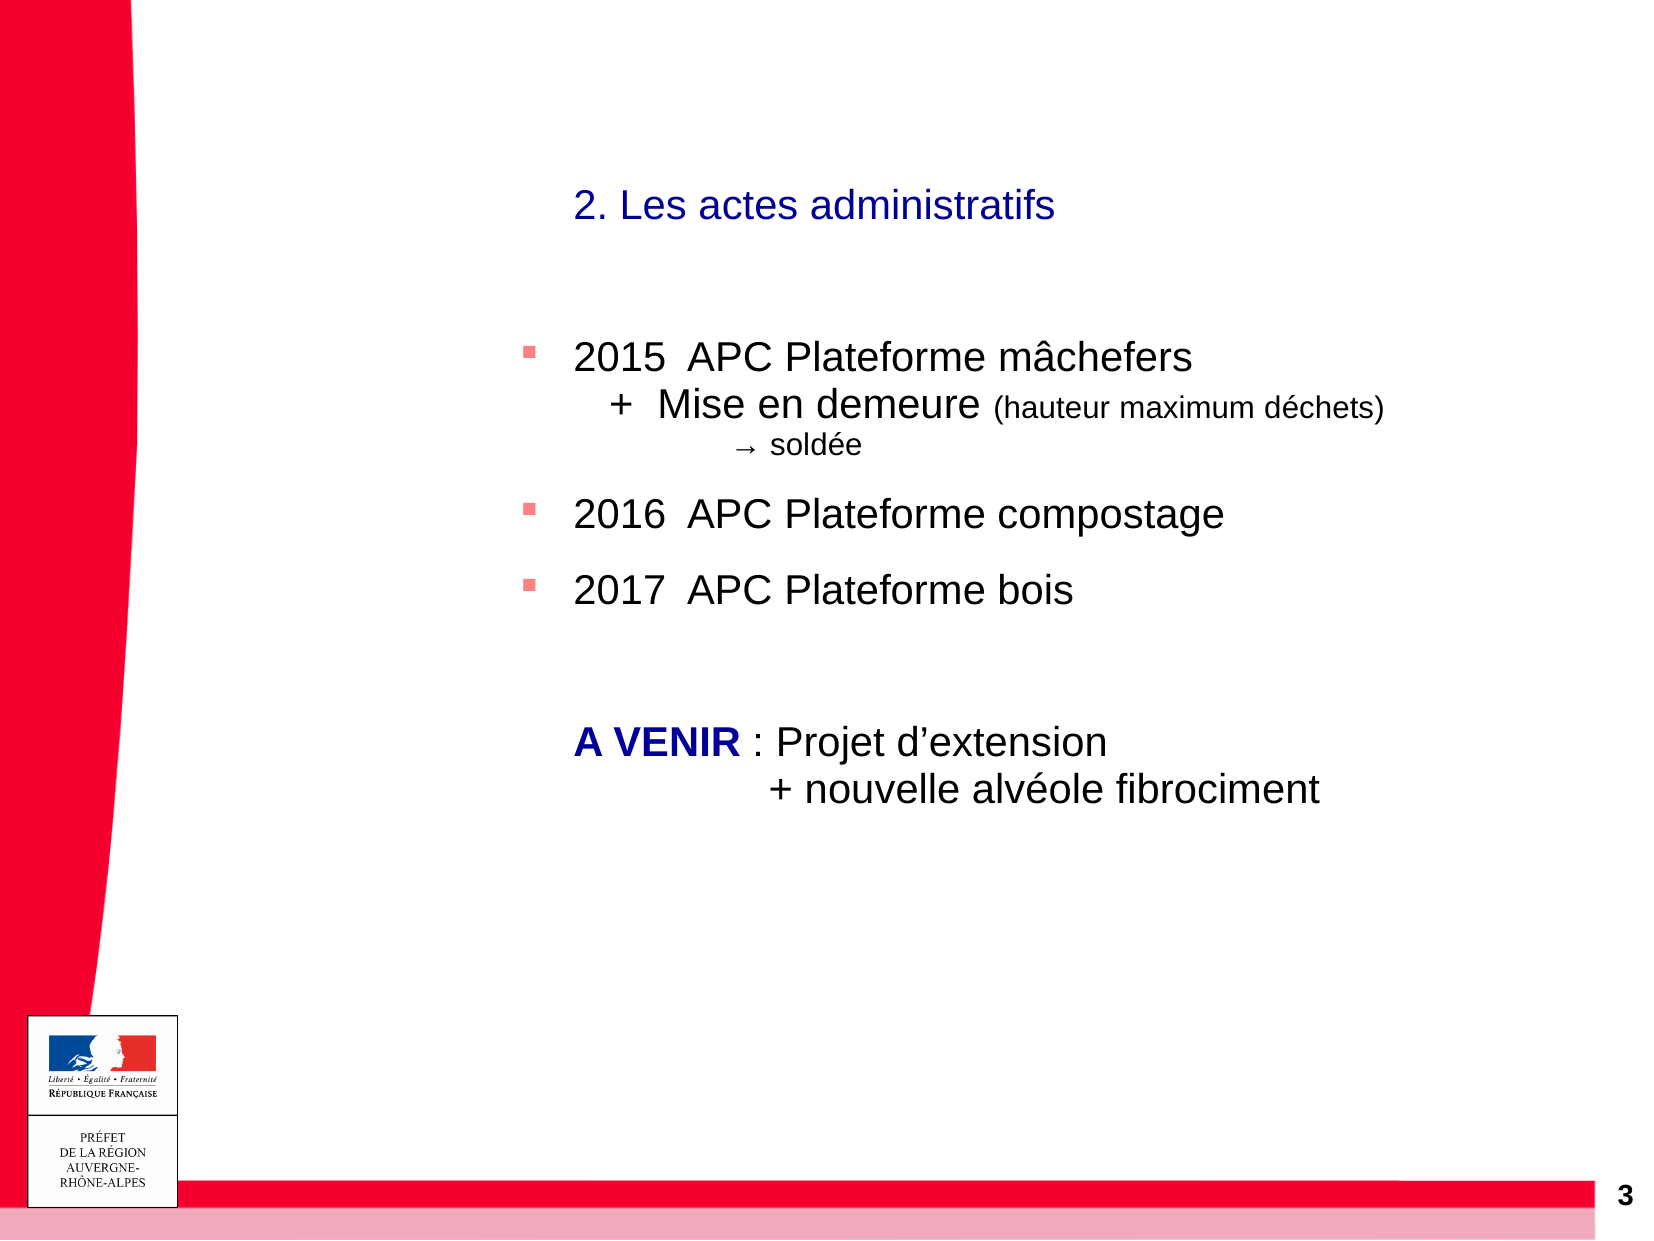

# 2. Les actes administratifs
2015 APC Plateforme mâchefers + Mise en demeure (hauteur maximum déchets) → soldée
2016 APC Plateforme compostage
2017 APC Plateforme bois
A VENIR : Projet d’extension + nouvelle alvéole fibrociment
3